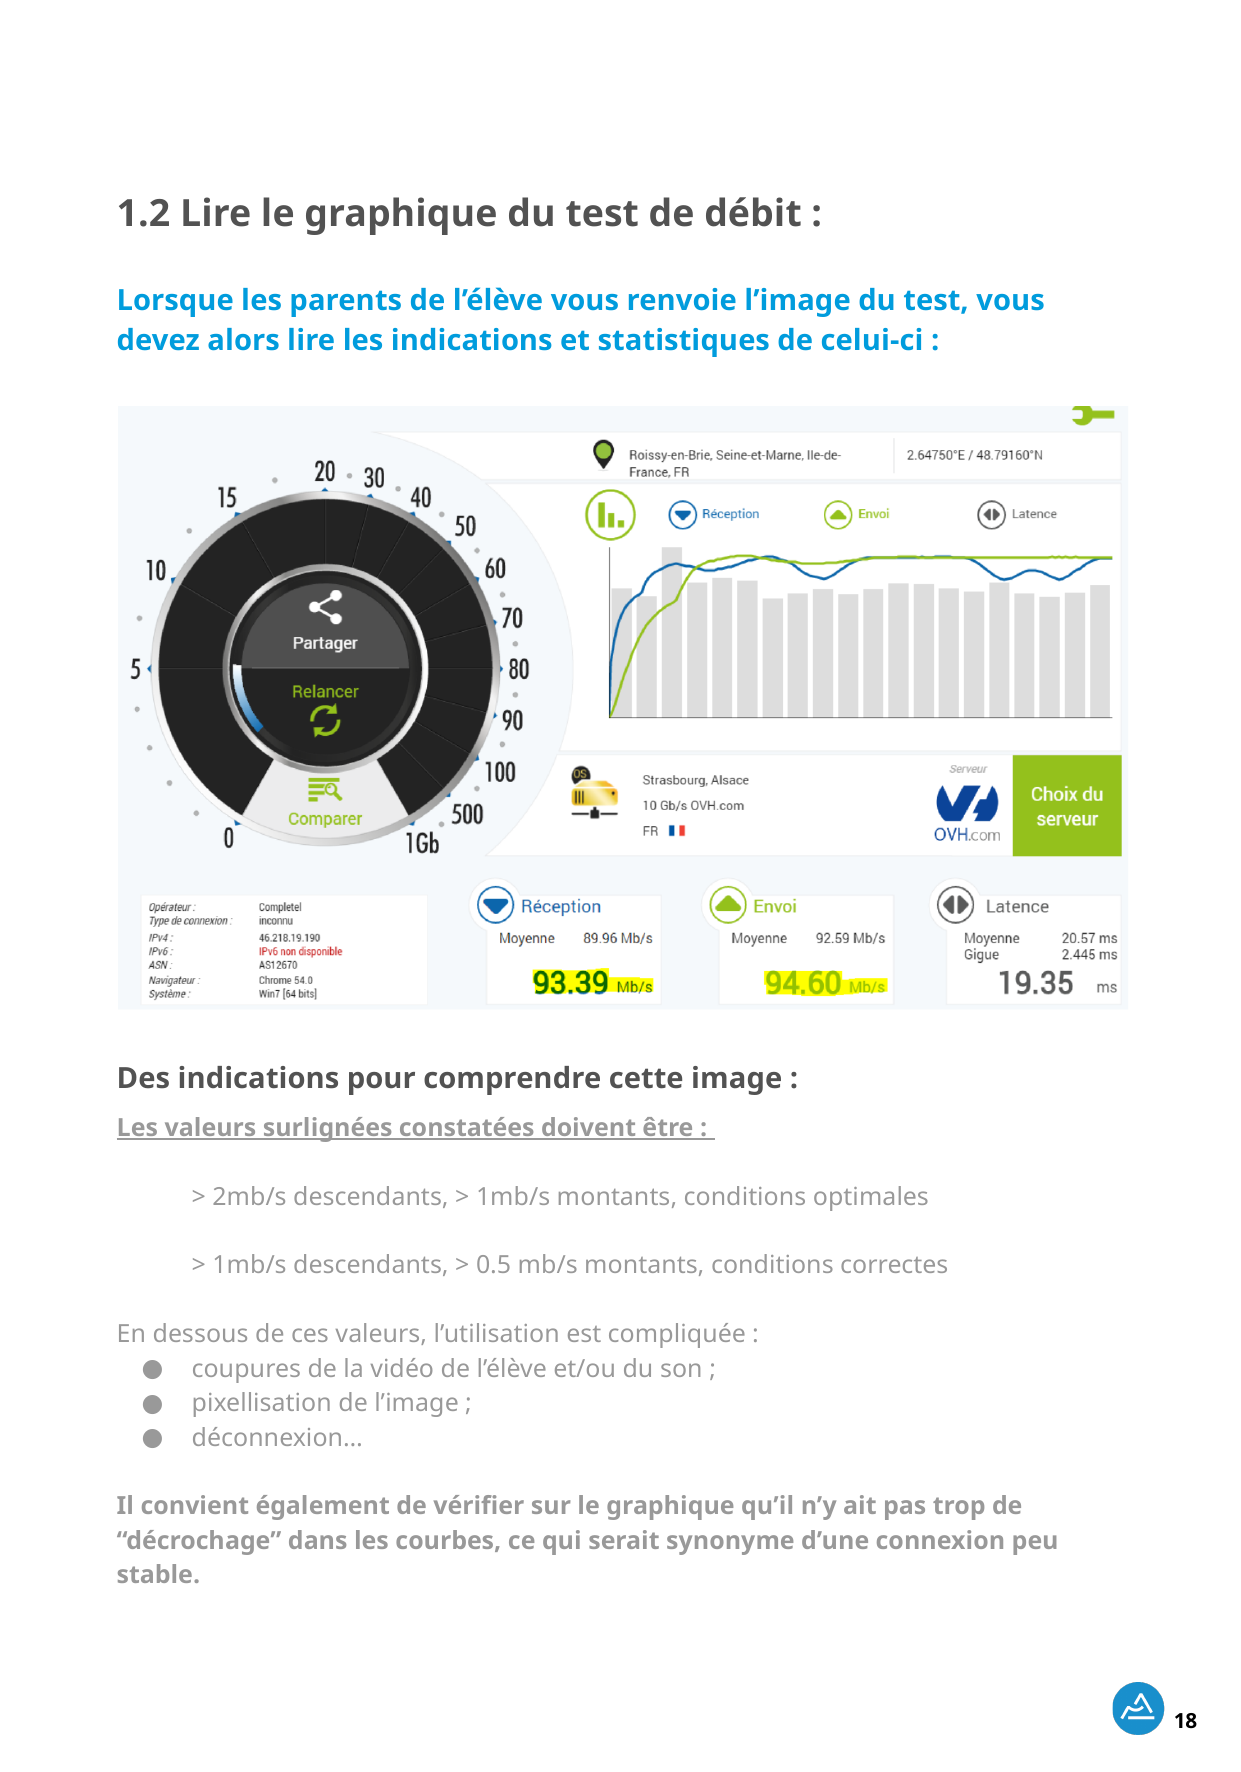

1.2 Lire le graphique du test de débit :
Lorsque les parents de l’élève vous renvoie l’image du test, vous devez alors lire les indications et statistiques de celui-ci :
Des indications pour comprendre cette image :
Les valeurs surlignées constatées doivent être :
> 2mb/s descendants, > 1mb/s montants, conditions optimales
> 1mb/s descendants, > 0.5 mb/s montants, conditions correctes
En dessous de ces valeurs, l’utilisation est compliquée :
coupures de la vidéo de l’élève et/ou du son ;
pixellisation de l’image ;
déconnexion…
Il convient également de vérifier sur le graphique qu’il n’y ait pas trop de “décrochage” dans les courbes, ce qui serait synonyme d’une connexion peu stable.
18